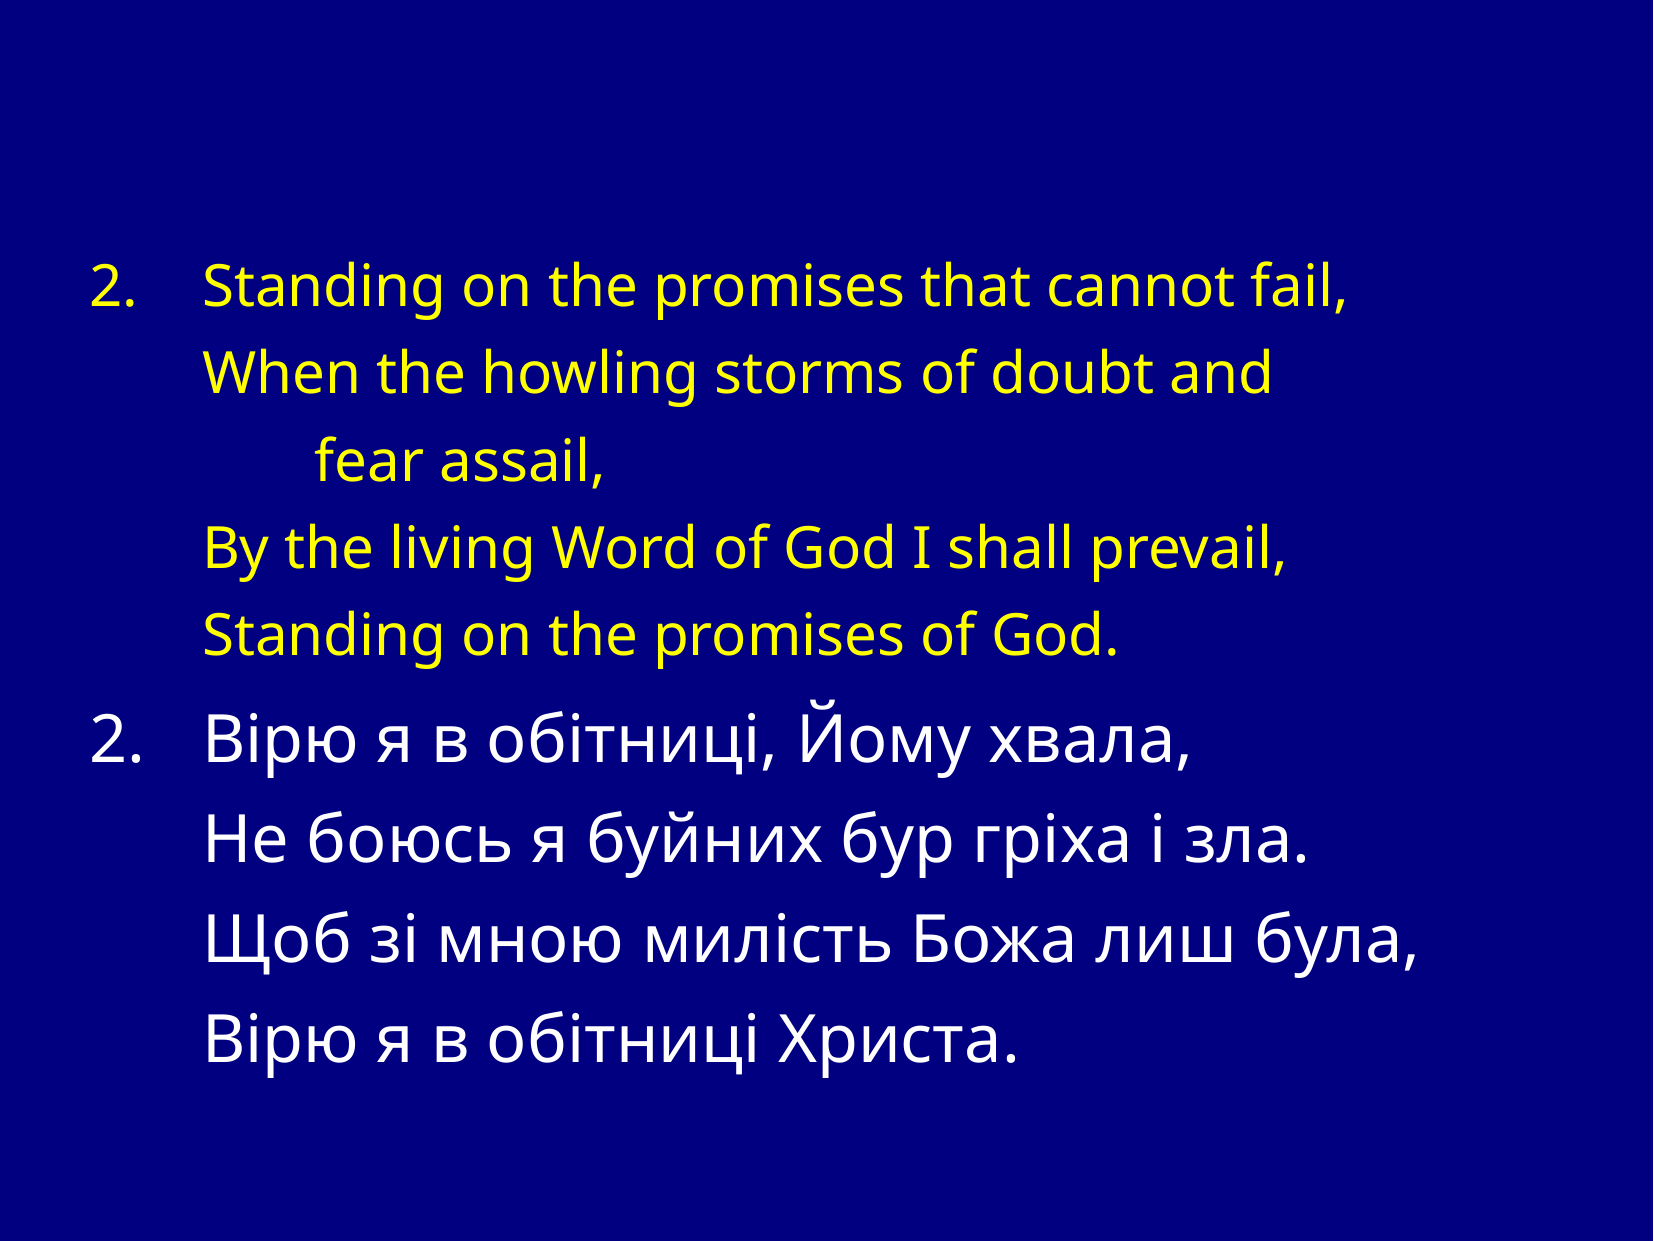

2.	Standing on the promises that cannot fail,
	When the howling storms of doubt and
		fear assail,
	By the living Word of God I shall prevail,
	Standing on the promises of God.
2.	Вірю я в обітниці, Йому хвала,
	Не боюсь я буйних бур гріха і зла.
	Щоб зі мною милість Божа лиш була,
	Вірю я в обітниці Христа.